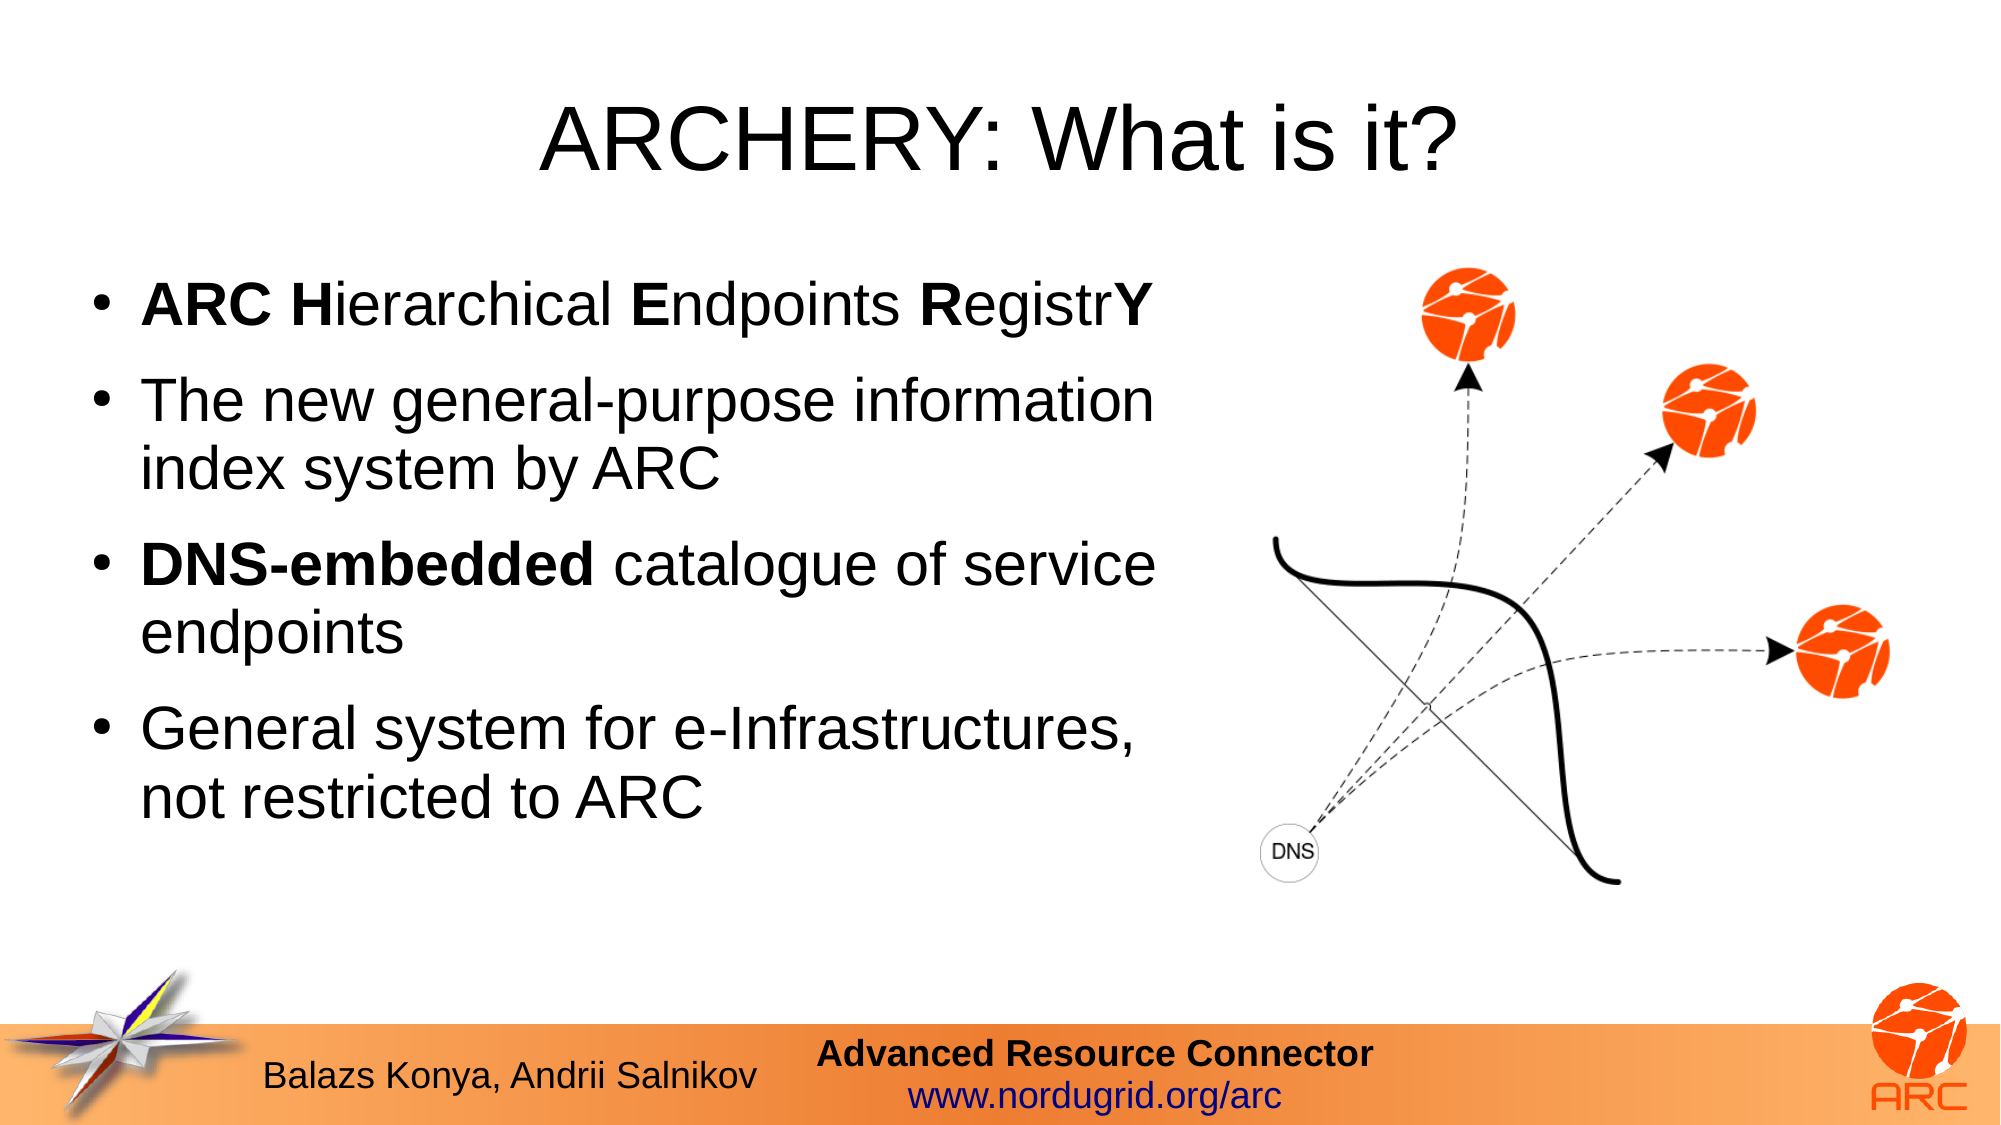

# ARCHERY: What is it?
ARC Hierarchical Endpoints RegistrY
The new general-purpose information index system by ARC
DNS-embedded catalogue of service endpoints
General system for e-Infrastructures, not restricted to ARC
Balazs Konya, Andrii Salnikov